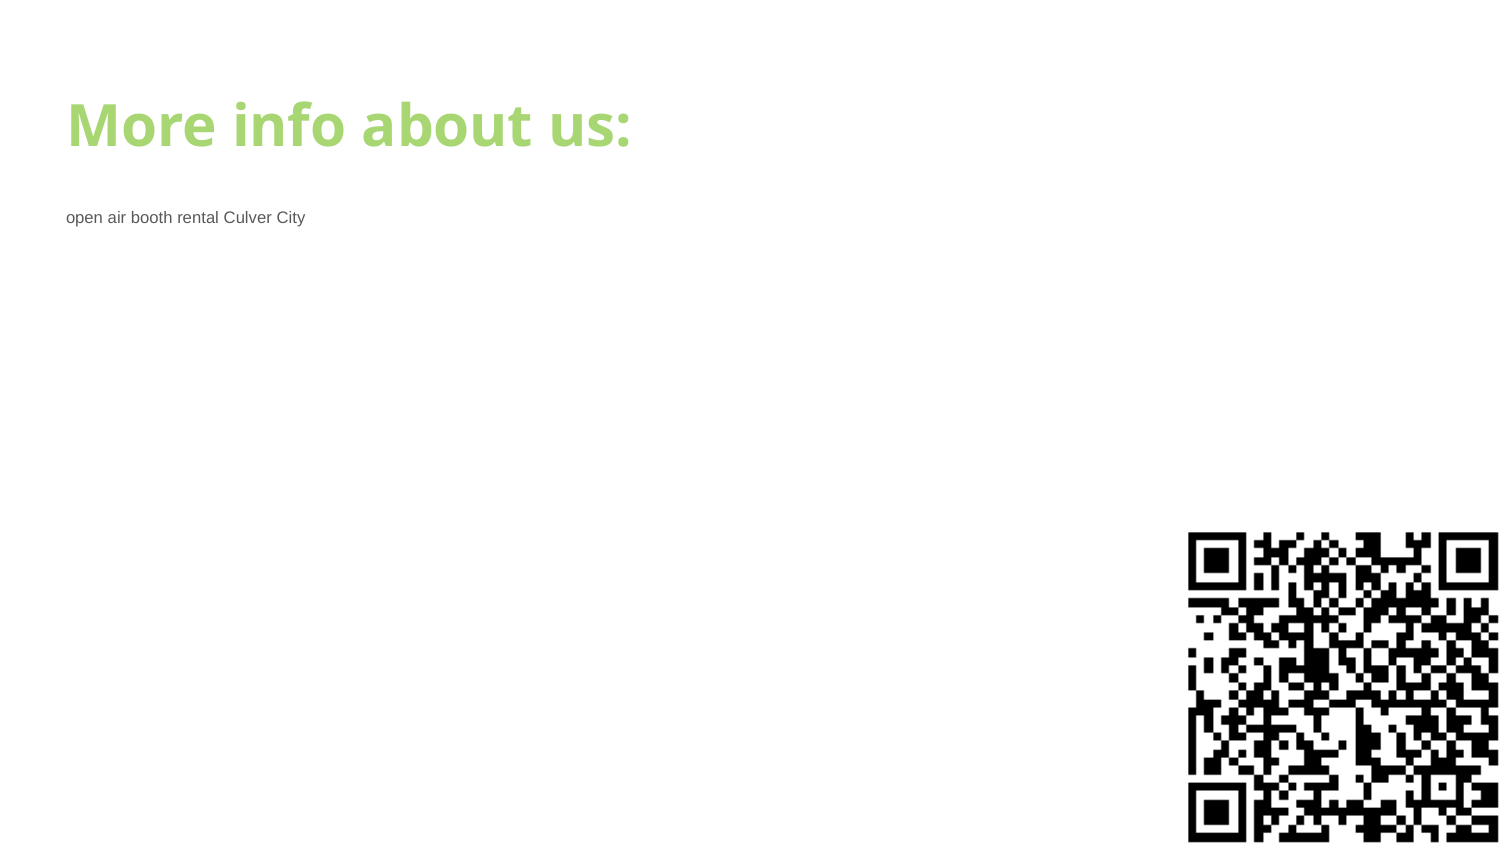

# More info about us:
open air booth rental Culver City